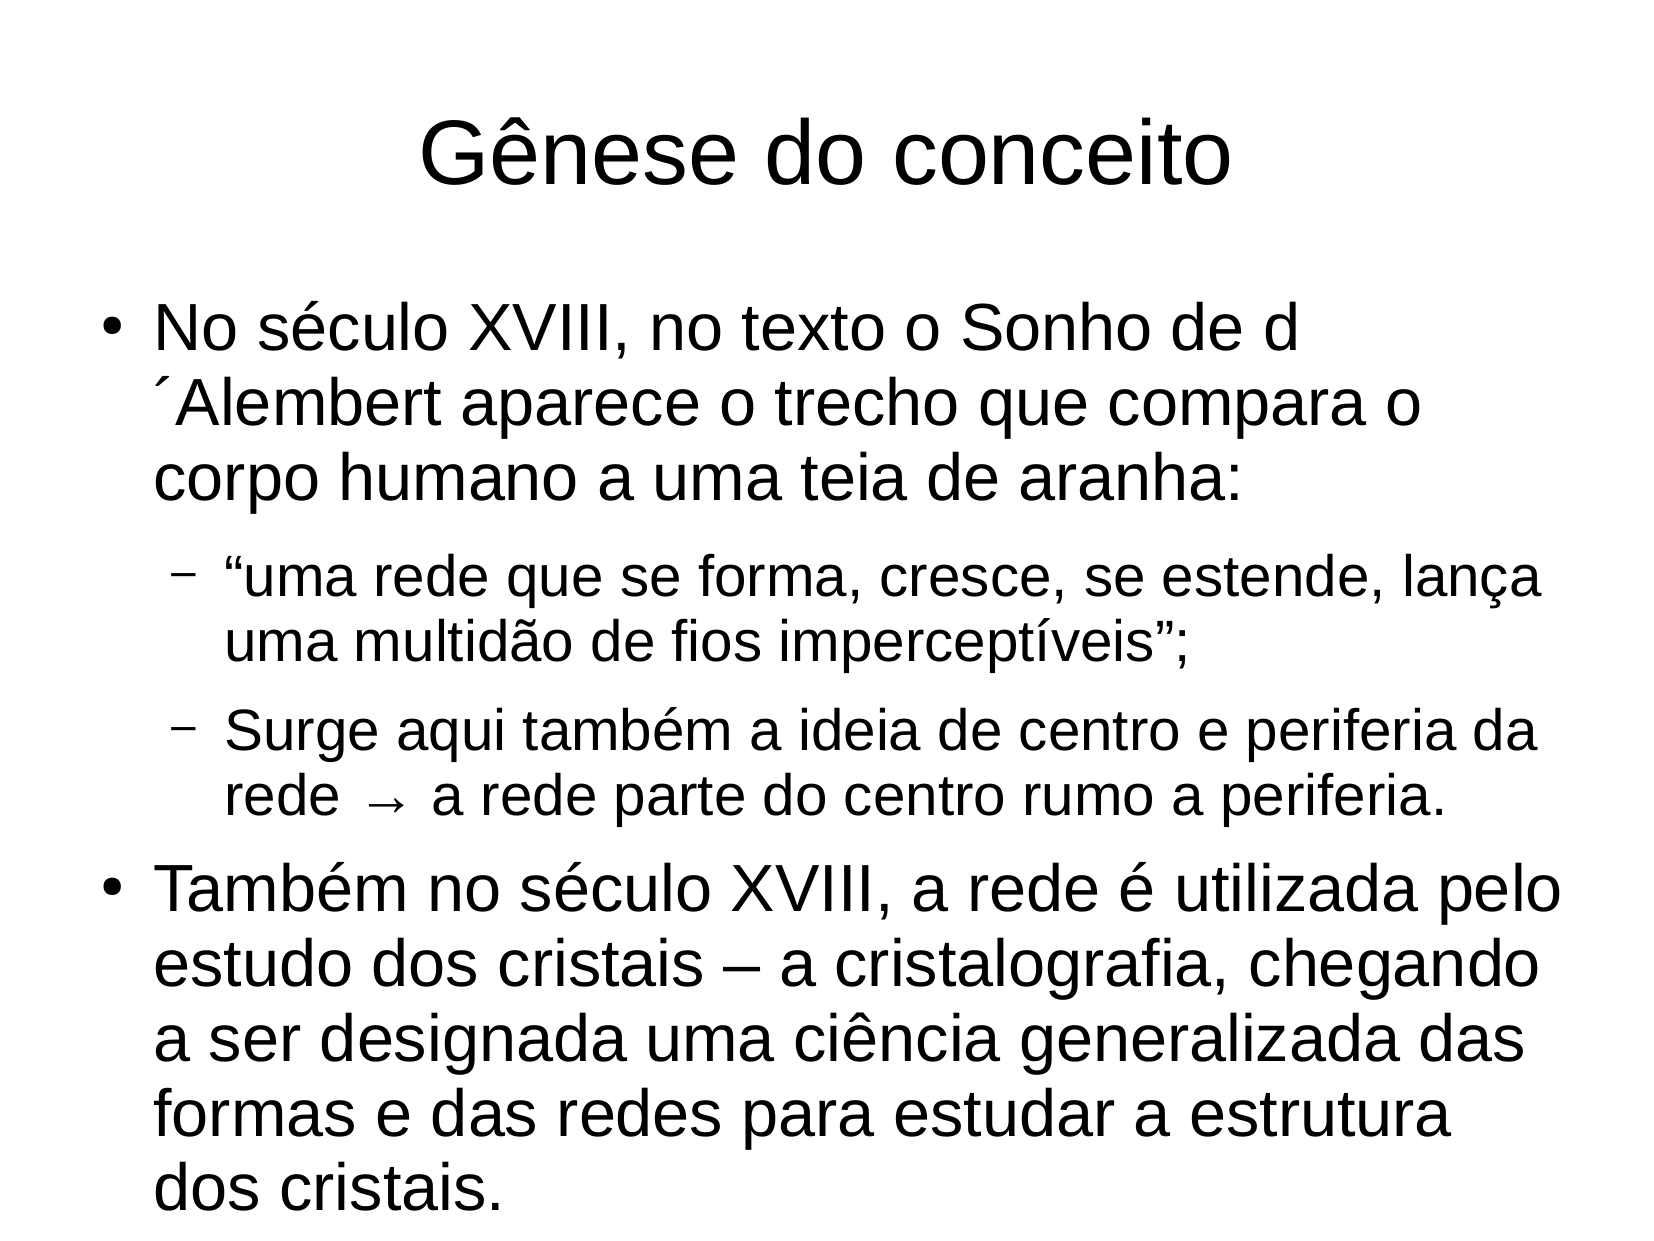

# Gênese do conceito
No século XVIII, no texto o Sonho de d´Alembert aparece o trecho que compara o corpo humano a uma teia de aranha:
“uma rede que se forma, cresce, se estende, lança uma multidão de fios imperceptíveis”;
Surge aqui também a ideia de centro e periferia da rede → a rede parte do centro rumo a periferia.
Também no século XVIII, a rede é utilizada pelo estudo dos cristais – a cristalografia, chegando a ser designada uma ciência generalizada das formas e das redes para estudar a estrutura dos cristais.